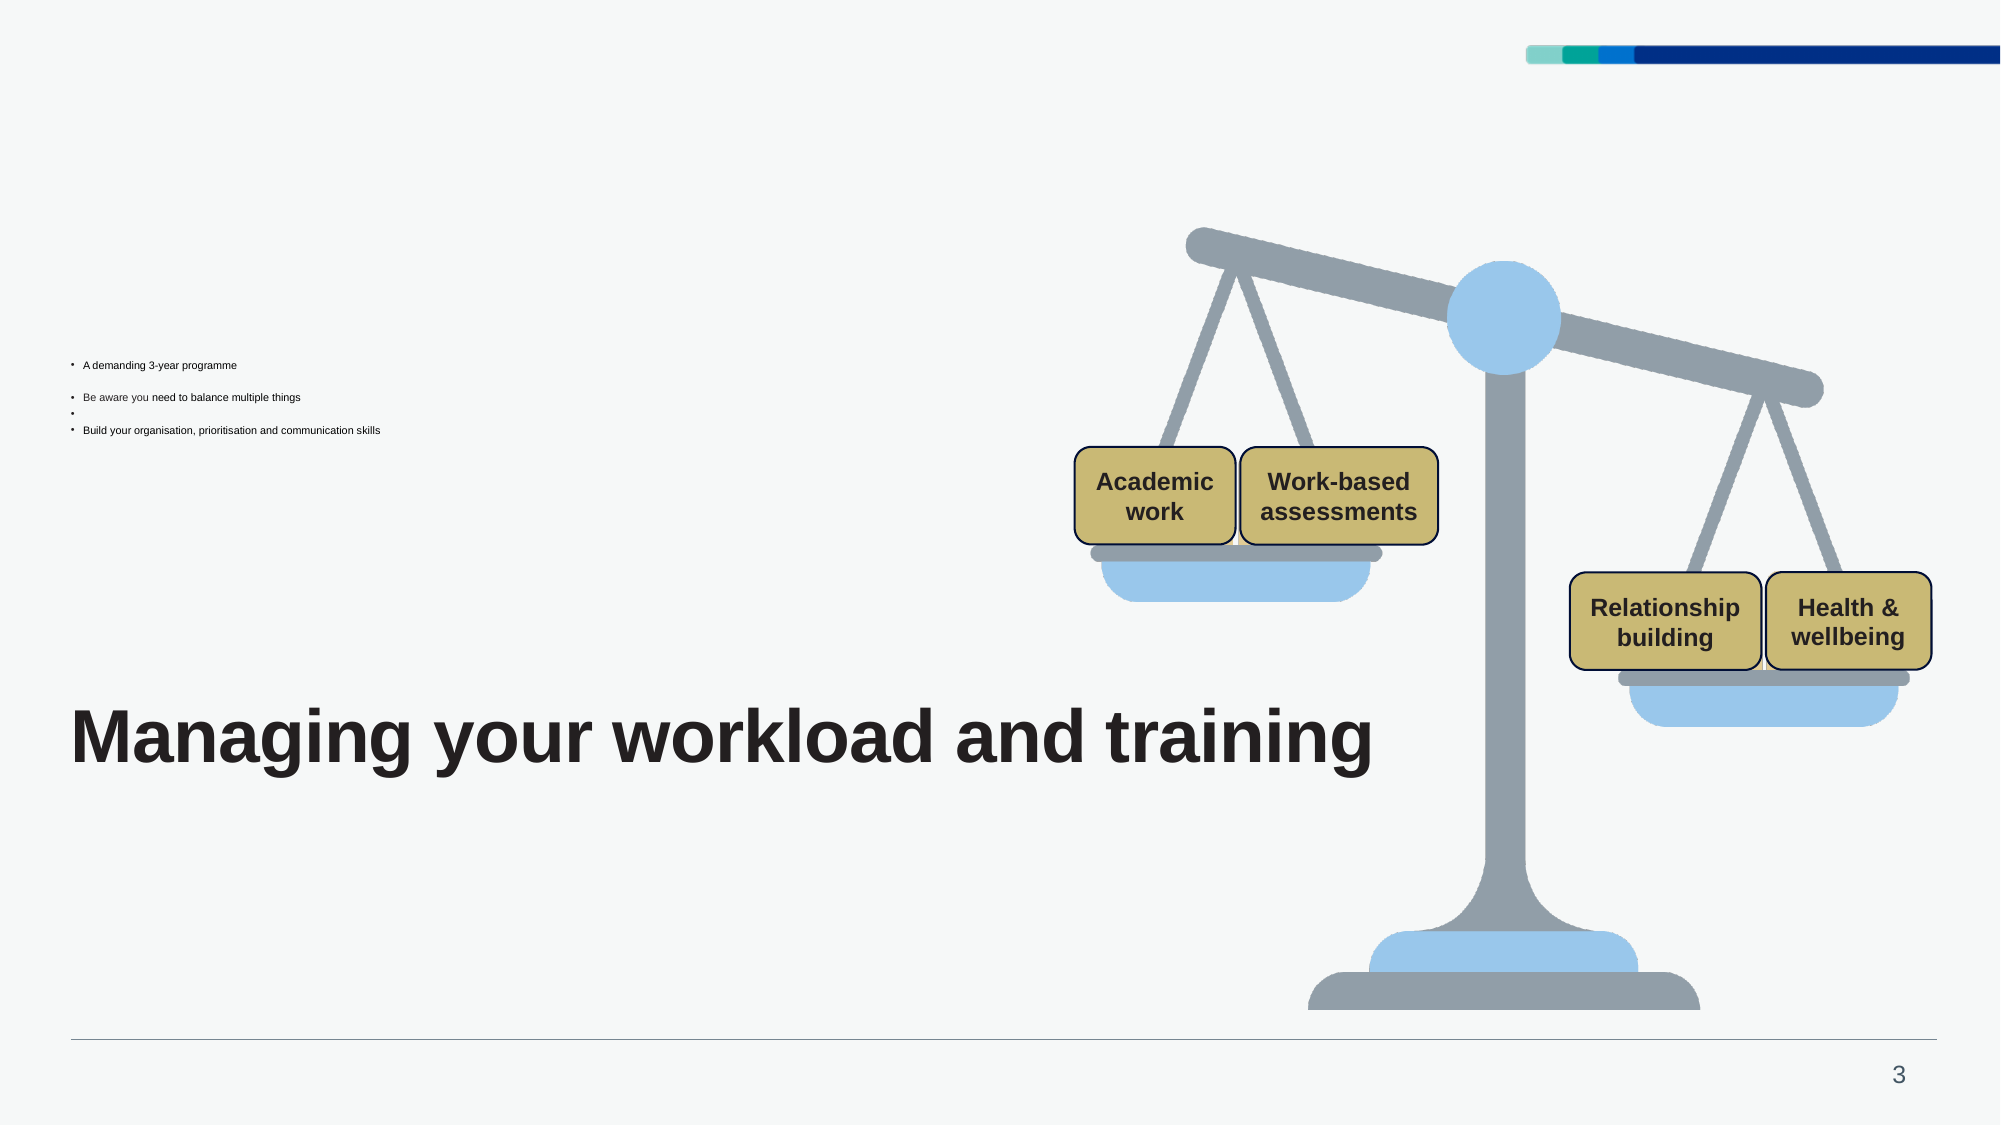

Academic work
Work-based assessments
Health & wellbeing
Relationship building
A demanding 3-year programme
Be aware you need to balance multiple things
Build your organisation, prioritisation and communication skills
# Managing your workload and training